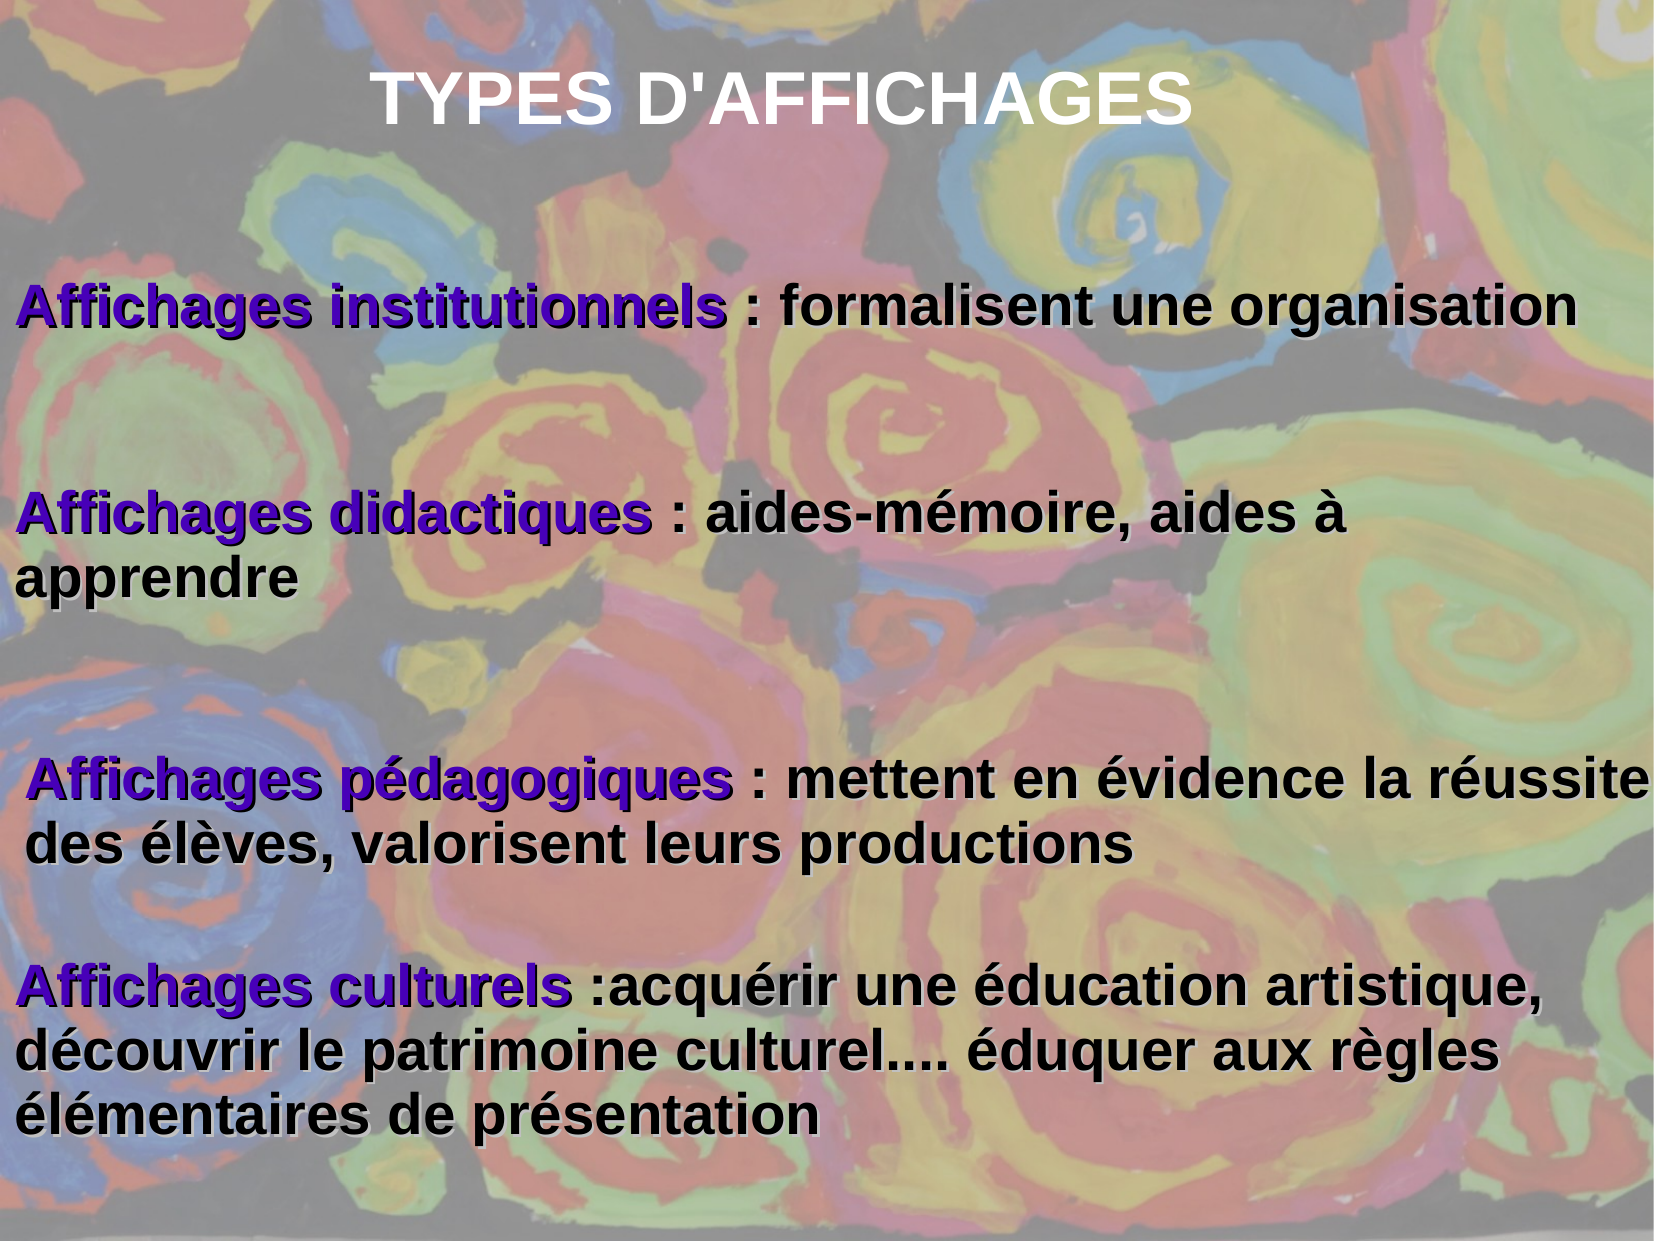

TYPES D'AFFICHAGES
Affichages institutionnels : formalisent une organisation
Affichages didactiques : aides-mémoire, aides à apprendre
Affichages pédagogiques : mettent en évidence la réussite
des élèves, valorisent leurs productions
Affichages culturels :acquérir une éducation artistique, découvrir le patrimoine culturel.... éduquer aux règles élémentaires de présentation